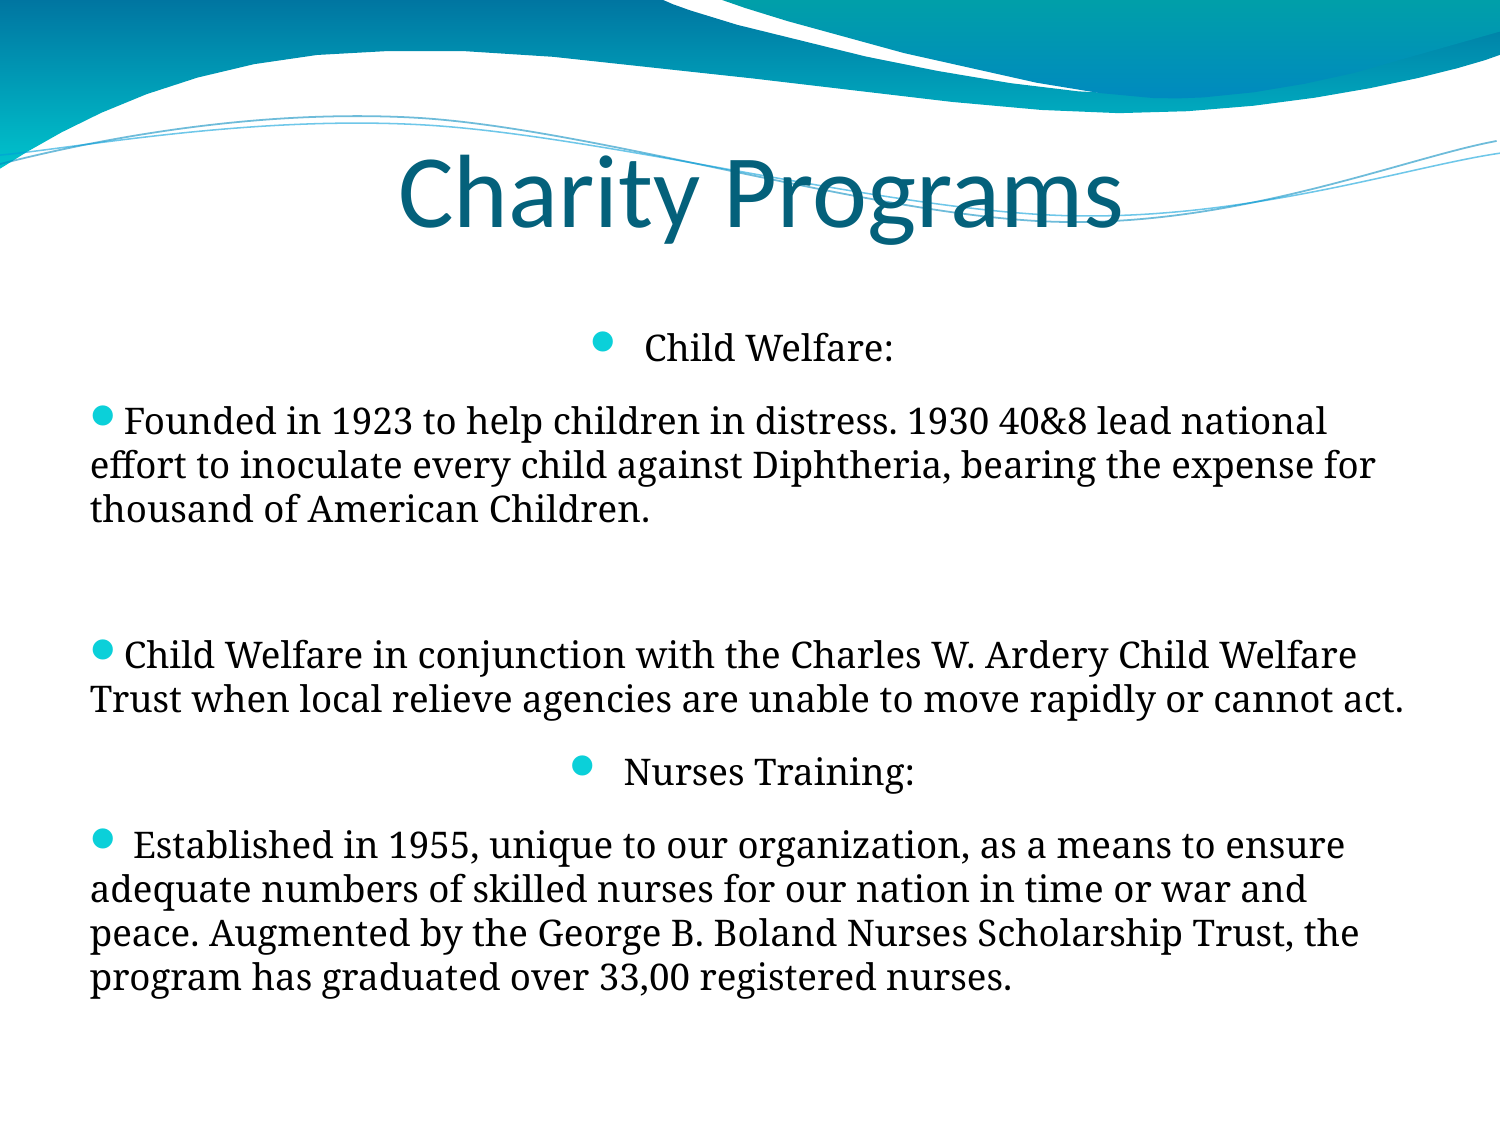

# Charity Programs
 Child Welfare:
Founded in 1923 to help children in distress. 1930 40&8 lead national effort to inoculate every child against Diphtheria, bearing the expense for thousand of American Children.
Child Welfare in conjunction with the Charles W. Ardery Child Welfare Trust when local relieve agencies are unable to move rapidly or cannot act.
 Nurses Training:
 Established in 1955, unique to our organization, as a means to ensure adequate numbers of skilled nurses for our nation in time or war and peace. Augmented by the George B. Boland Nurses Scholarship Trust, the program has graduated over 33,00 registered nurses.